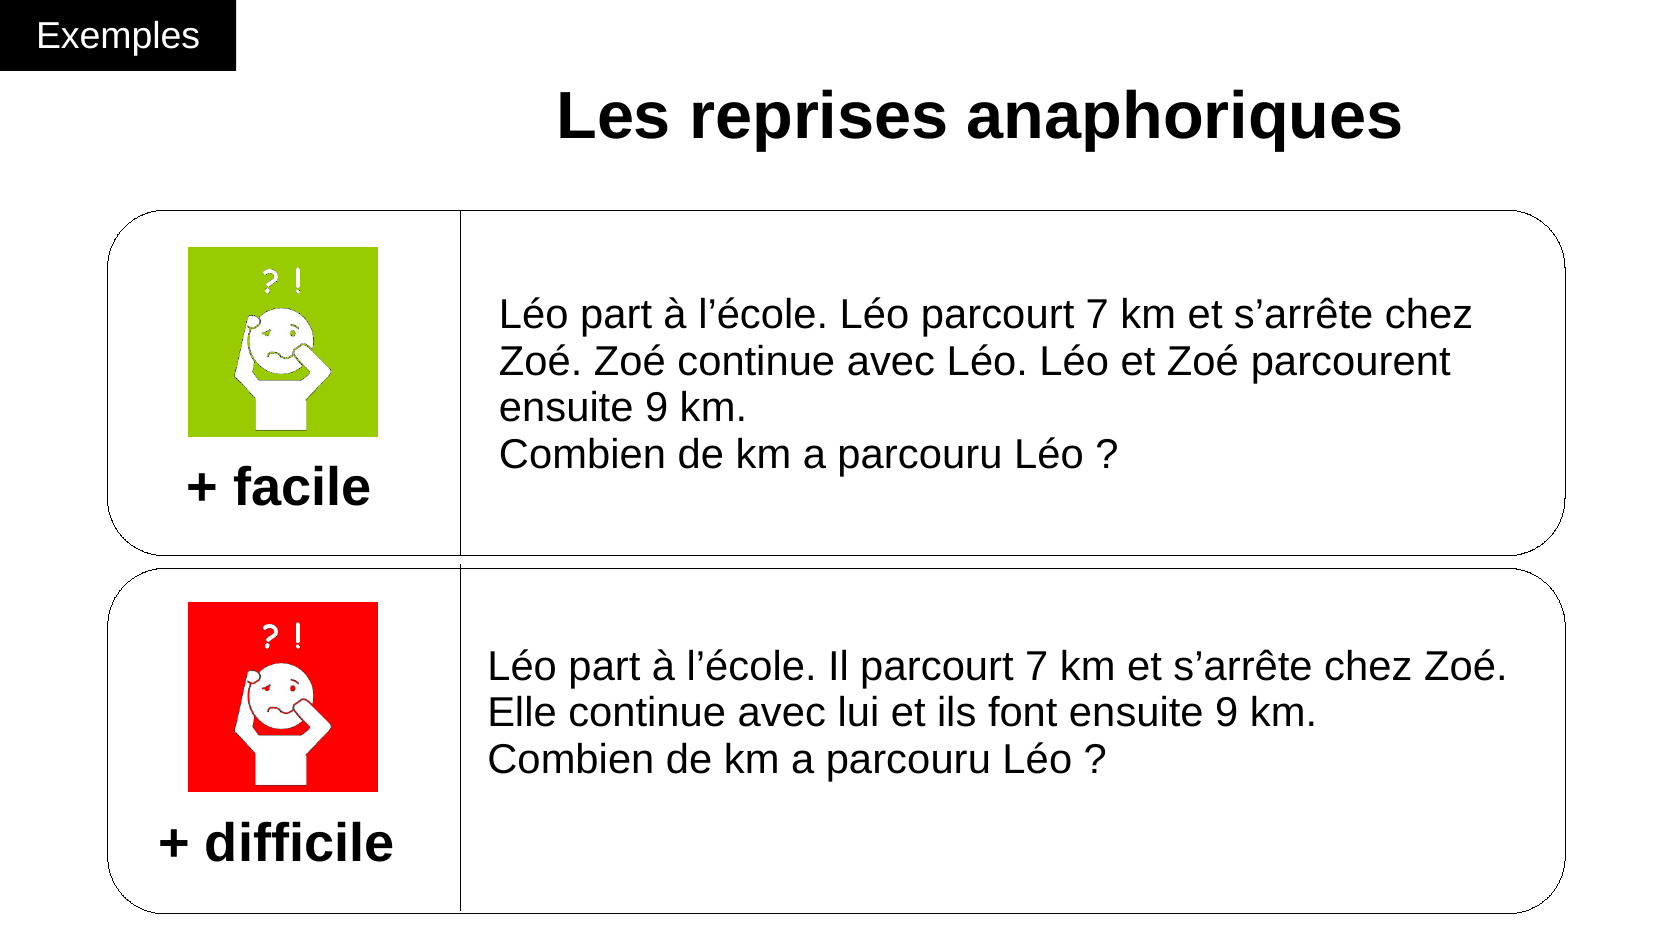

Exemples
Les reprises anaphoriques
Léo part à l’école. Léo parcourt 7 km et s’arrête chez
Zoé. Zoé continue avec Léo. Léo et Zoé parcourent
ensuite 9 km.
Combien de km a parcouru Léo ?
+ facile
Léo part à l’école. Il parcourt 7 km et s’arrête chez Zoé.
Elle continue avec lui et ils font ensuite 9 km.
Combien de km a parcouru Léo ?
+ difficile